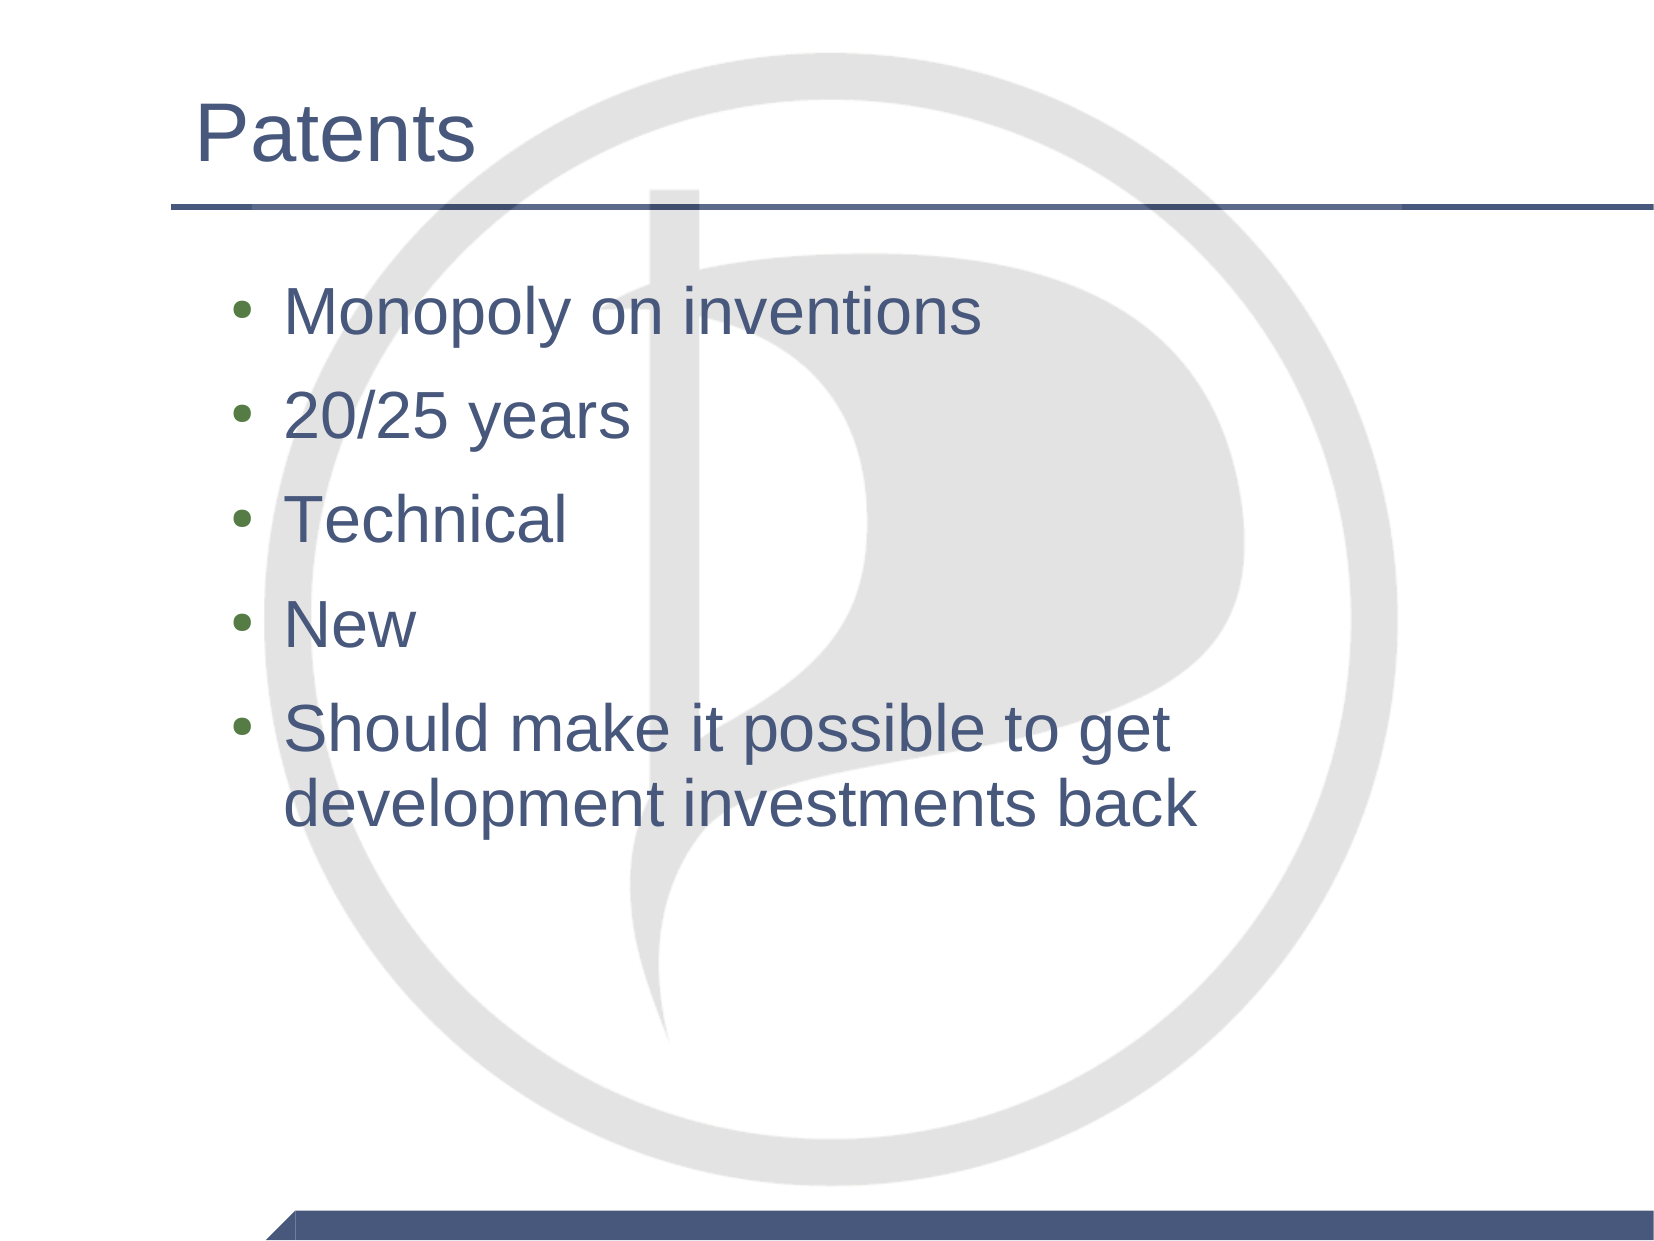

# Patents
Monopoly on inventions
20/25 years
Technical
New
Should make it possible to get development investments back